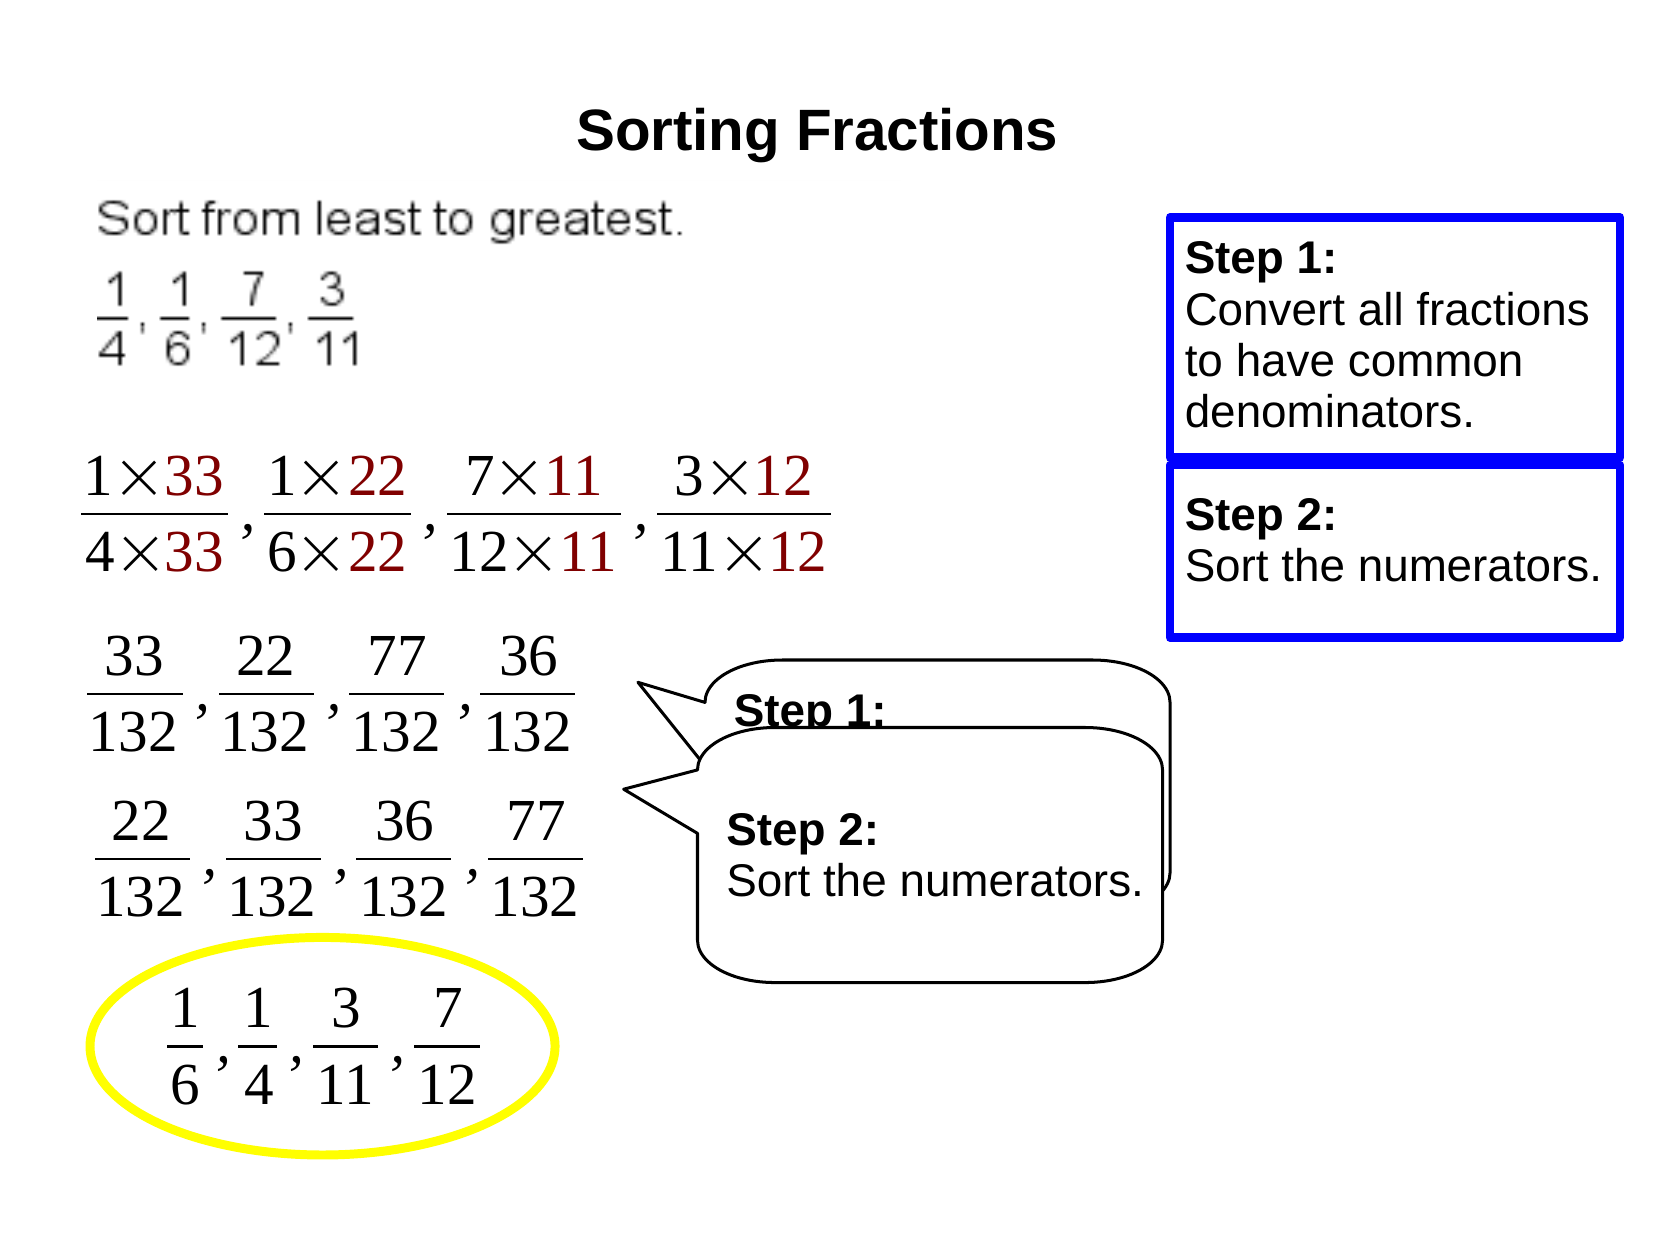

Sorting Fractions
Step 1:
Convert all fractions to have common denominators.
Step 2:
Sort the numerators.
Step 1:
Convert all fractions
to have common
denominators.
Step 2:
Sort the numerators.